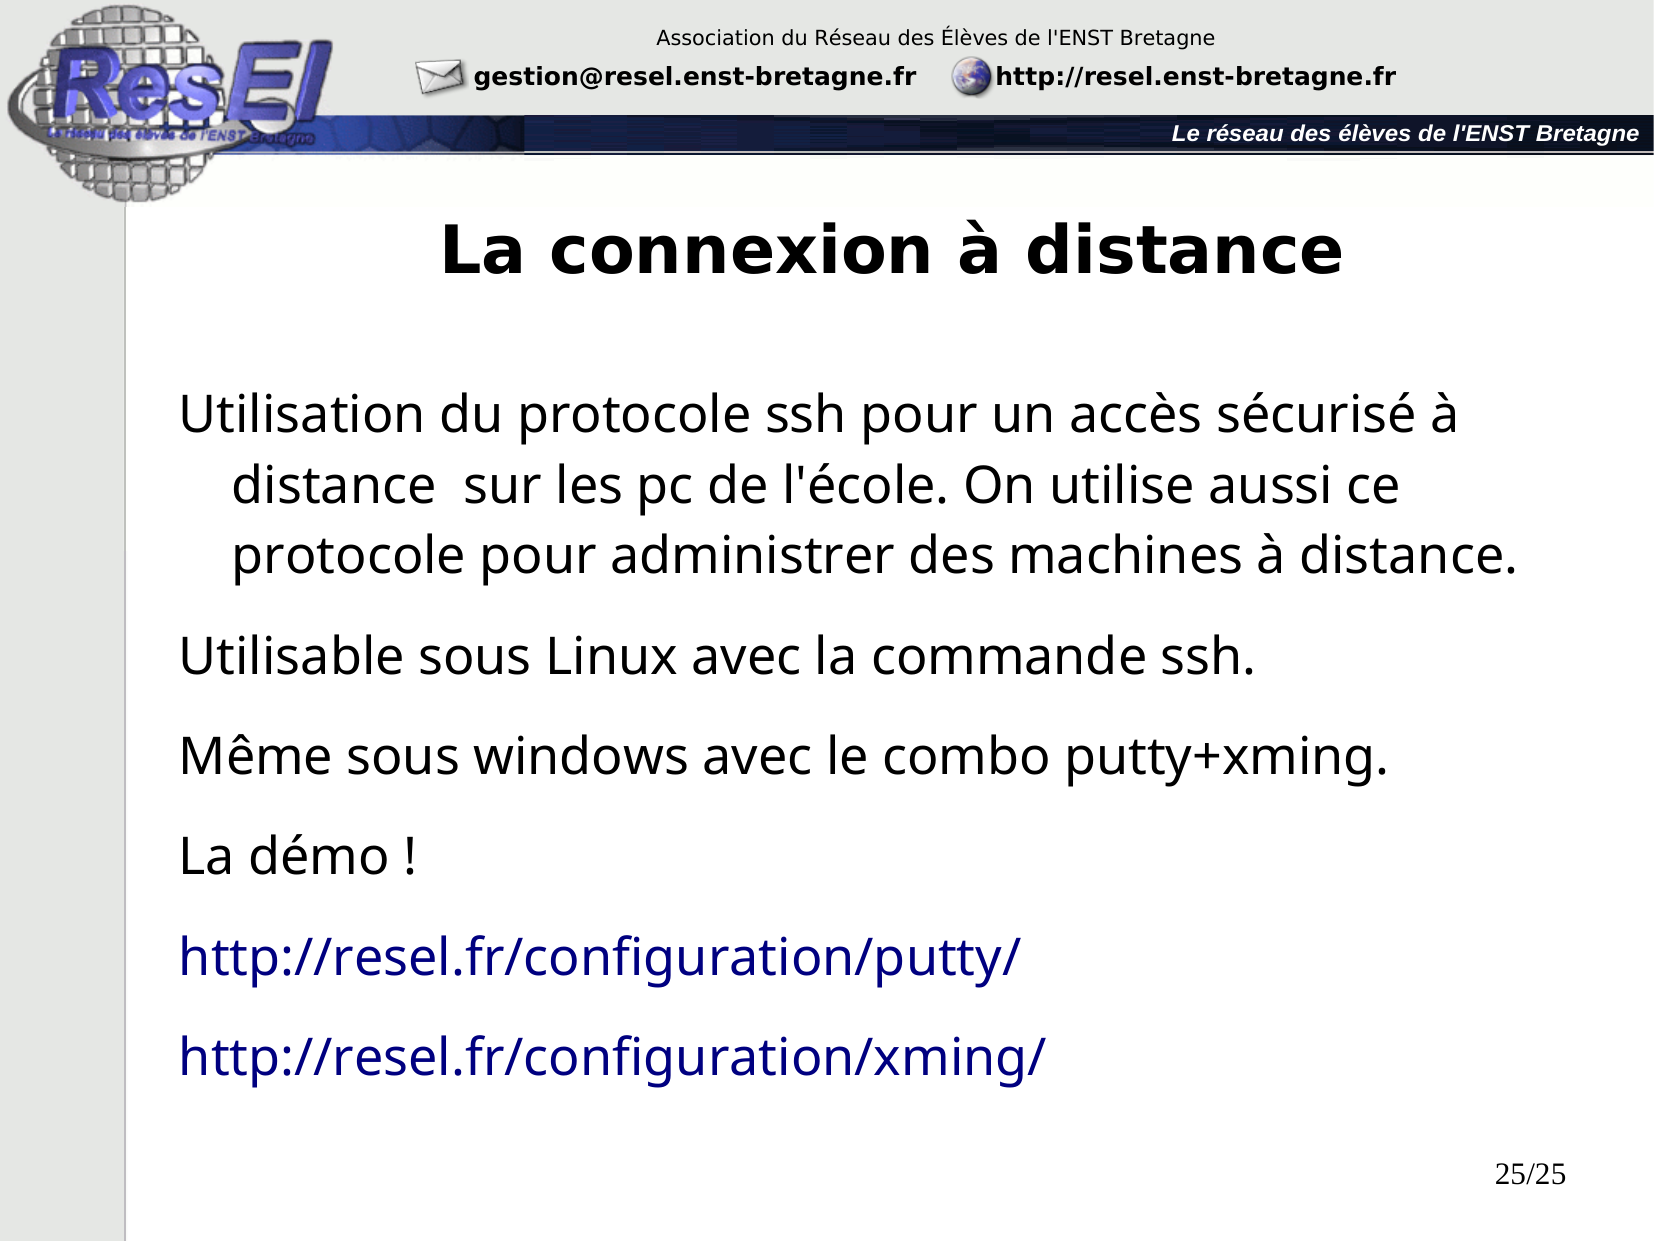

# La connexion à distance
Utilisation du protocole ssh pour un accès sécurisé à distance sur les pc de l'école. On utilise aussi ce protocole pour administrer des machines à distance.
Utilisable sous Linux avec la commande ssh.
Même sous windows avec le combo putty+xming.
La démo !
http://resel.fr/configuration/putty/
http://resel.fr/configuration/xming/